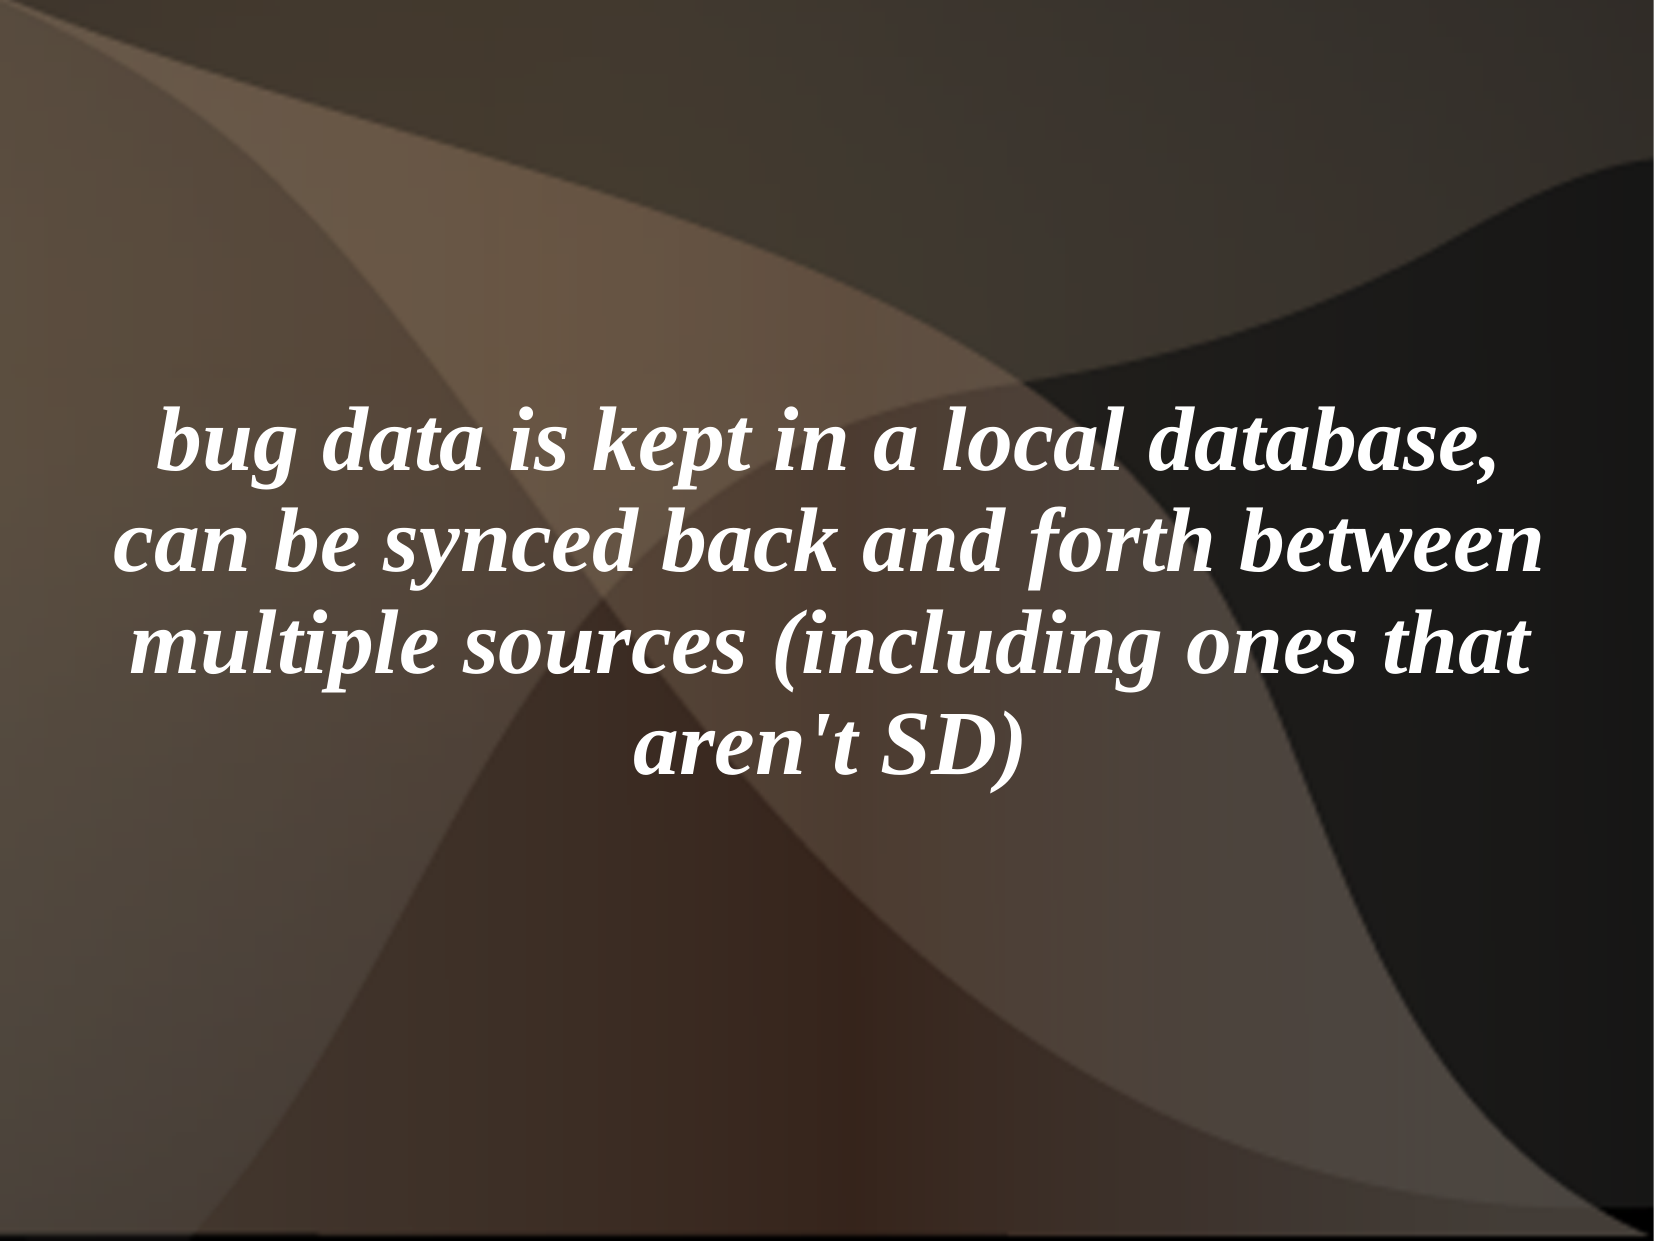

# bug data is kept in a local database, can be synced back and forth between multiple sources (including ones that aren't SD)